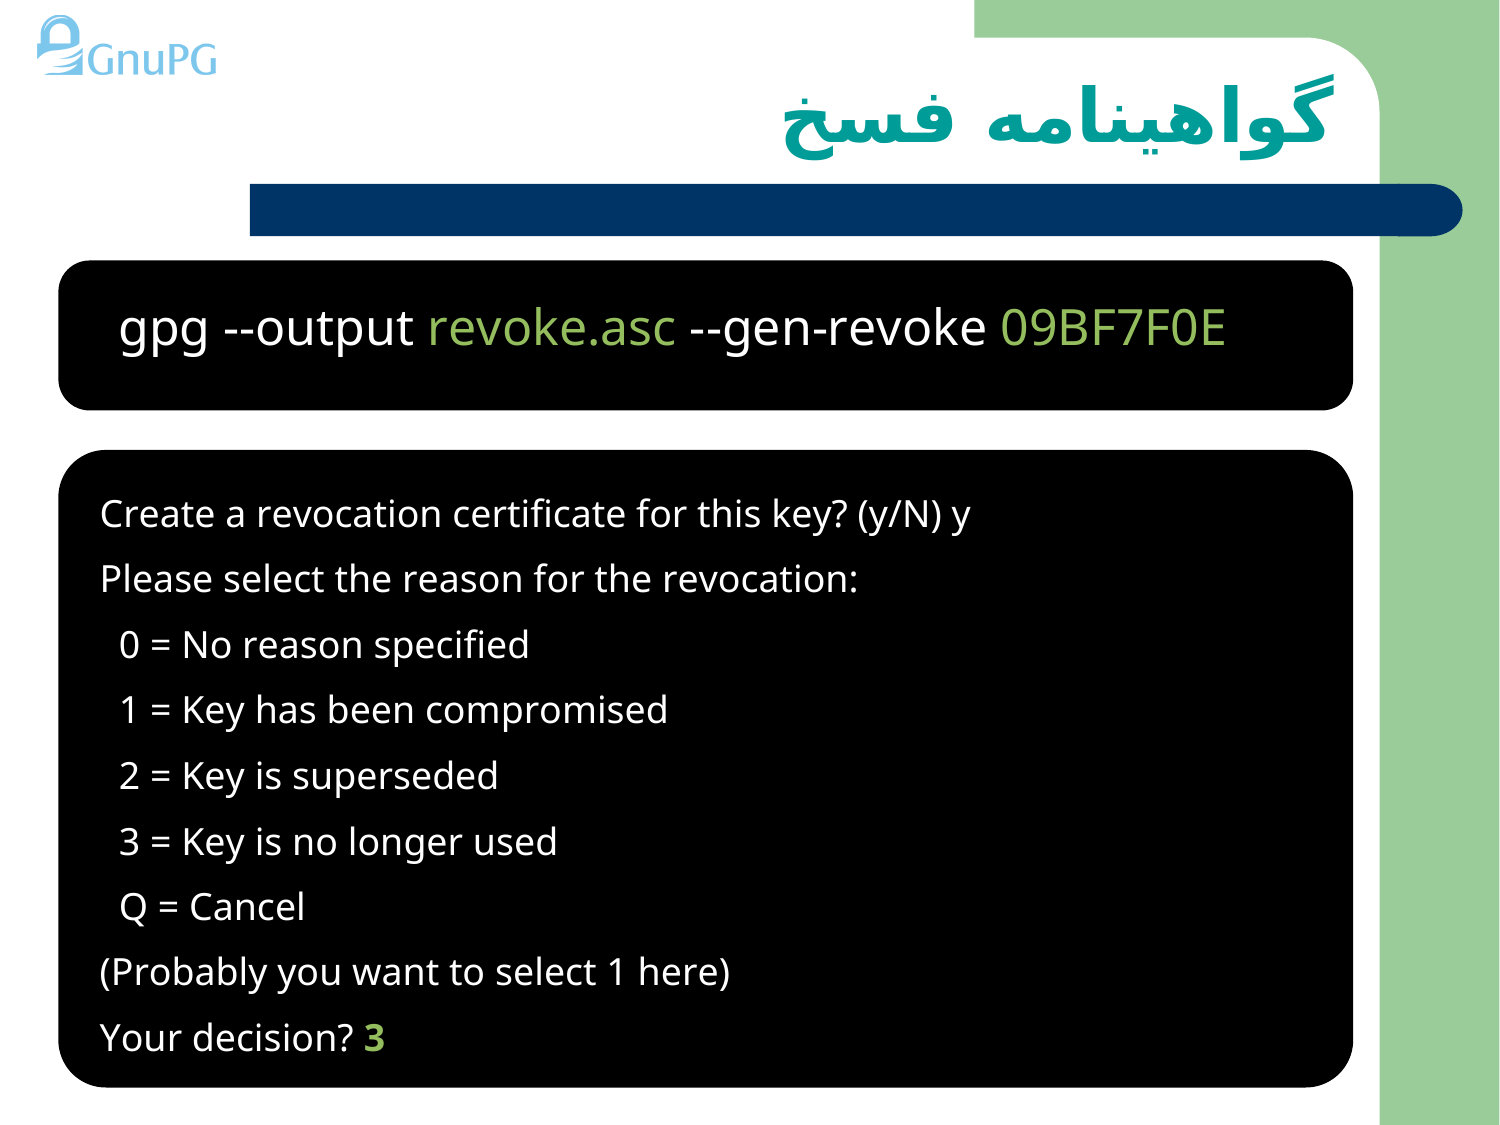

# گواهینامه فسخ
 gpg --output revoke.asc --gen-revoke 09BF7F0E
Create a revocation certificate for this key? (y/N) y
Please select the reason for the revocation:
 0 = No reason specified
 1 = Key has been compromised
 2 = Key is superseded
 3 = Key is no longer used
 Q = Cancel
(Probably you want to select 1 here)
Your decision? 3